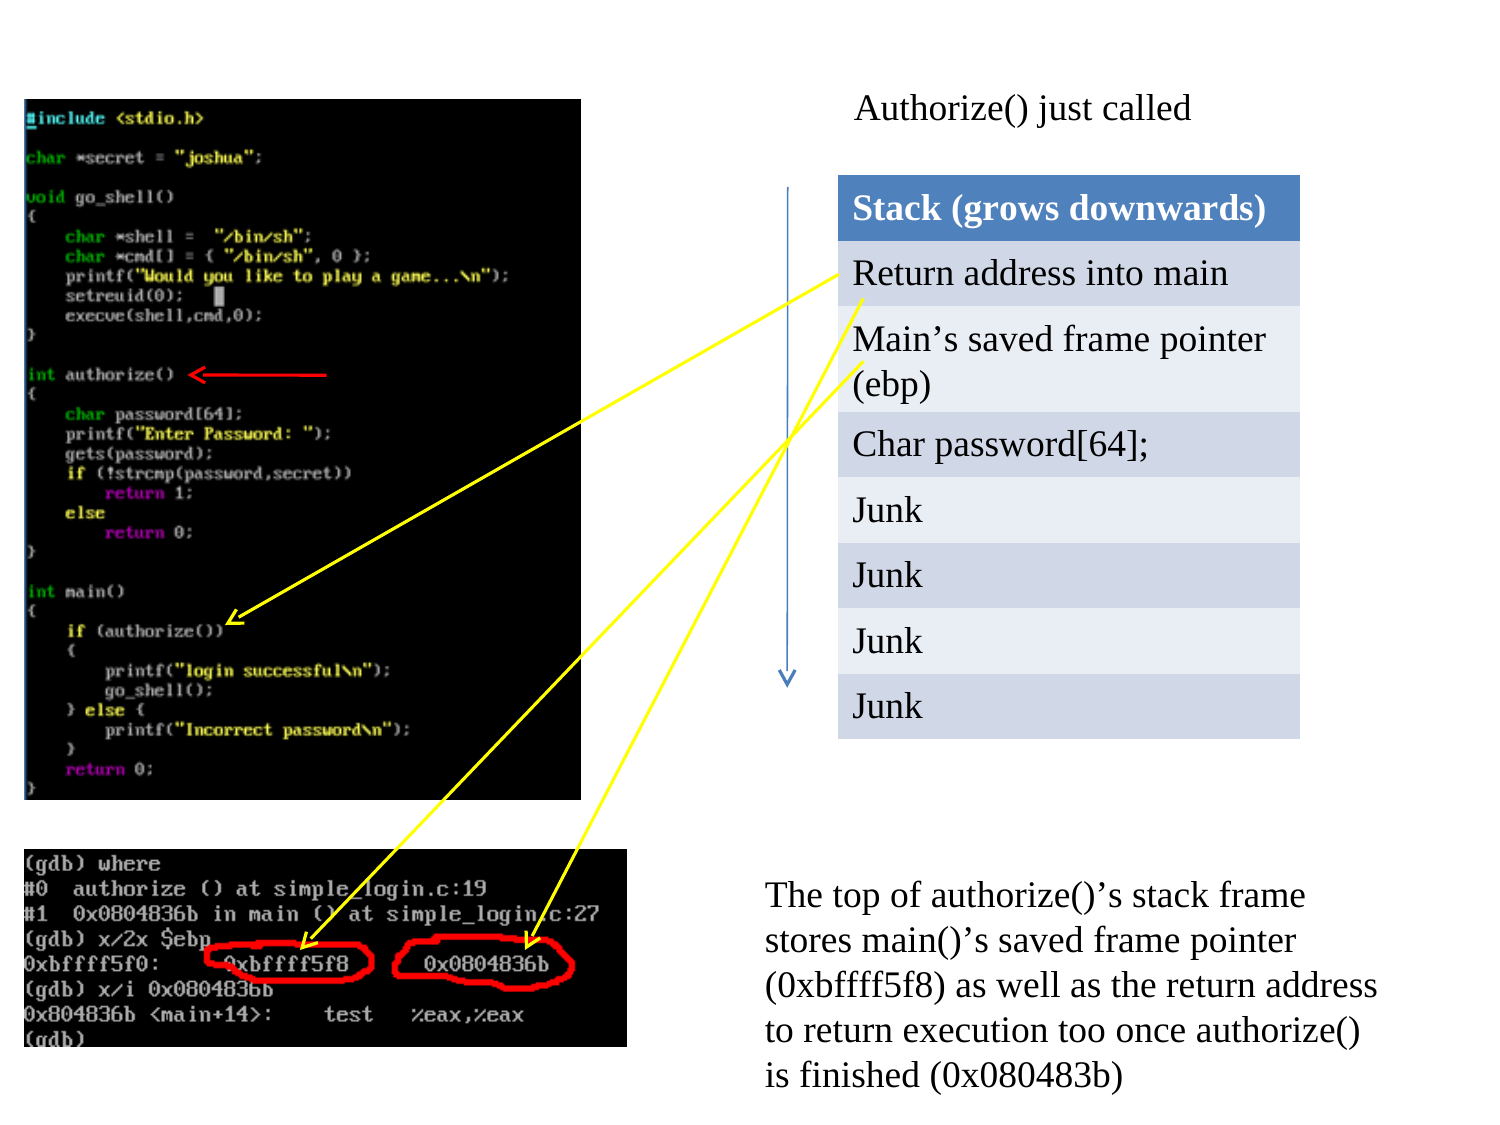

Authorize() just called
| Stack (grows downwards) |
| --- |
| Return address into main |
| Main’s saved frame pointer (ebp) |
| Char password[64]; |
| Junk |
| Junk |
| Junk |
| Junk |
The top of authorize()’s stack frame stores main()’s saved frame pointer (0xbffff5f8) as well as the return address to return execution too once authorize() is finished (0x080483b)